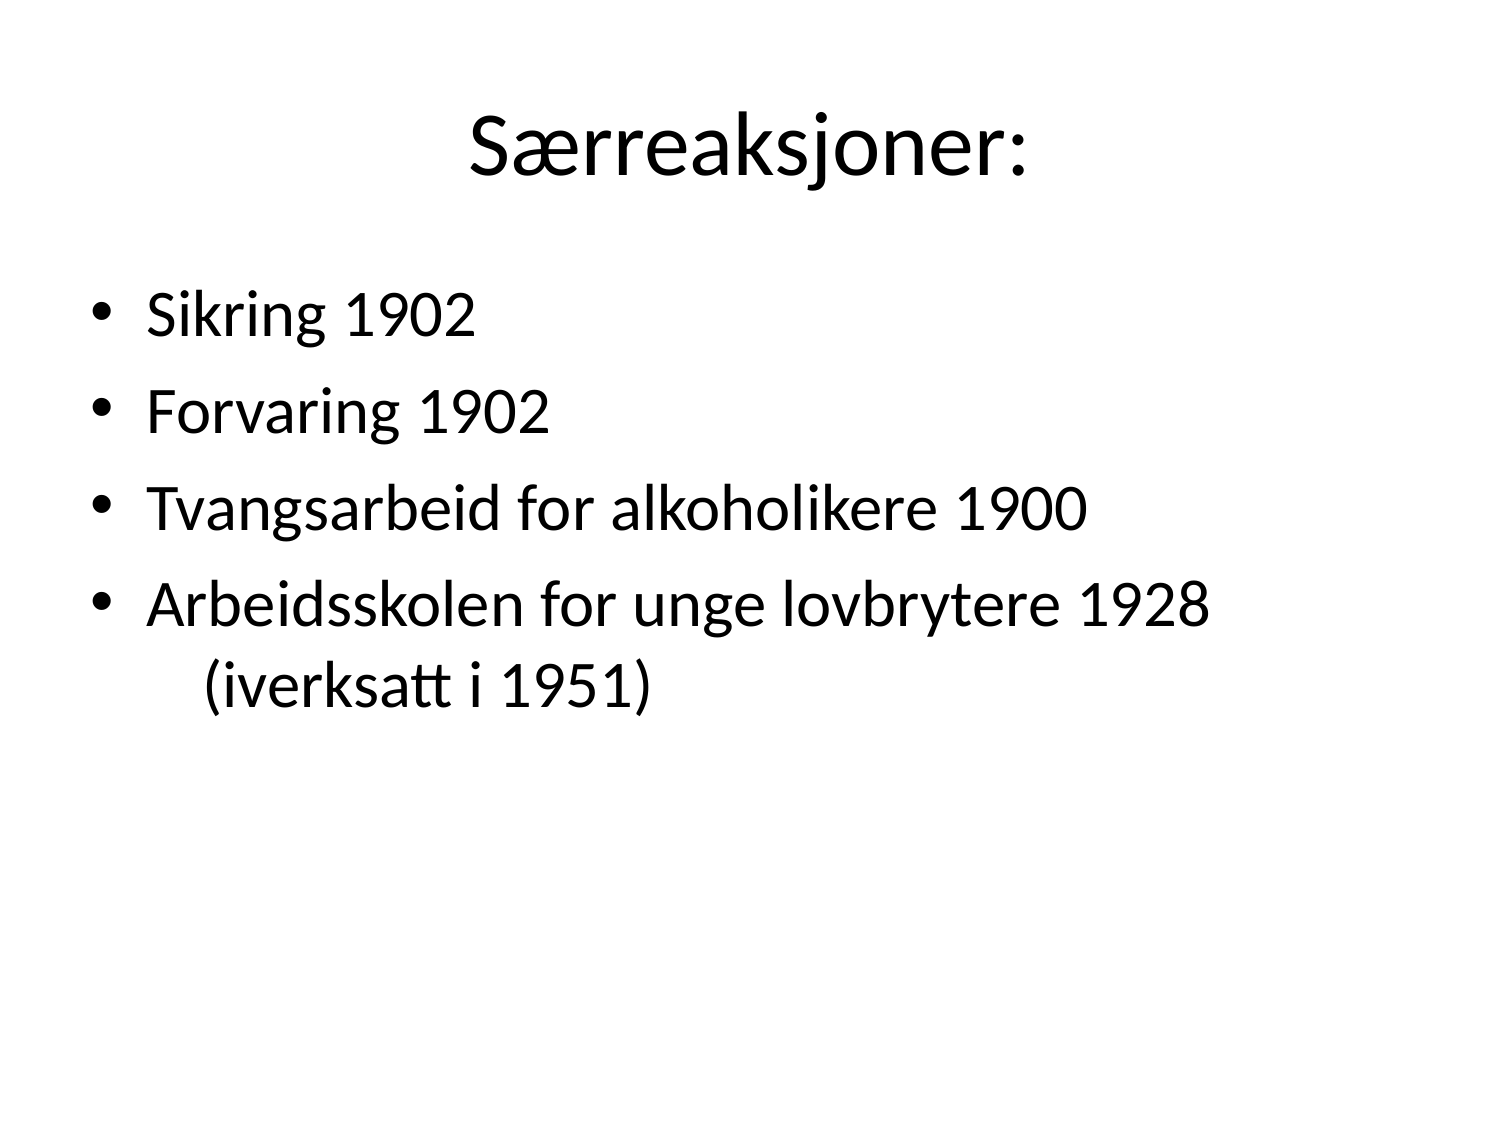

# Særreaksjoner:
Sikring 1902
Forvaring 1902
Tvangsarbeid for alkoholikere 1900
Arbeidsskolen for unge lovbrytere 1928 (iverksatt i 1951)